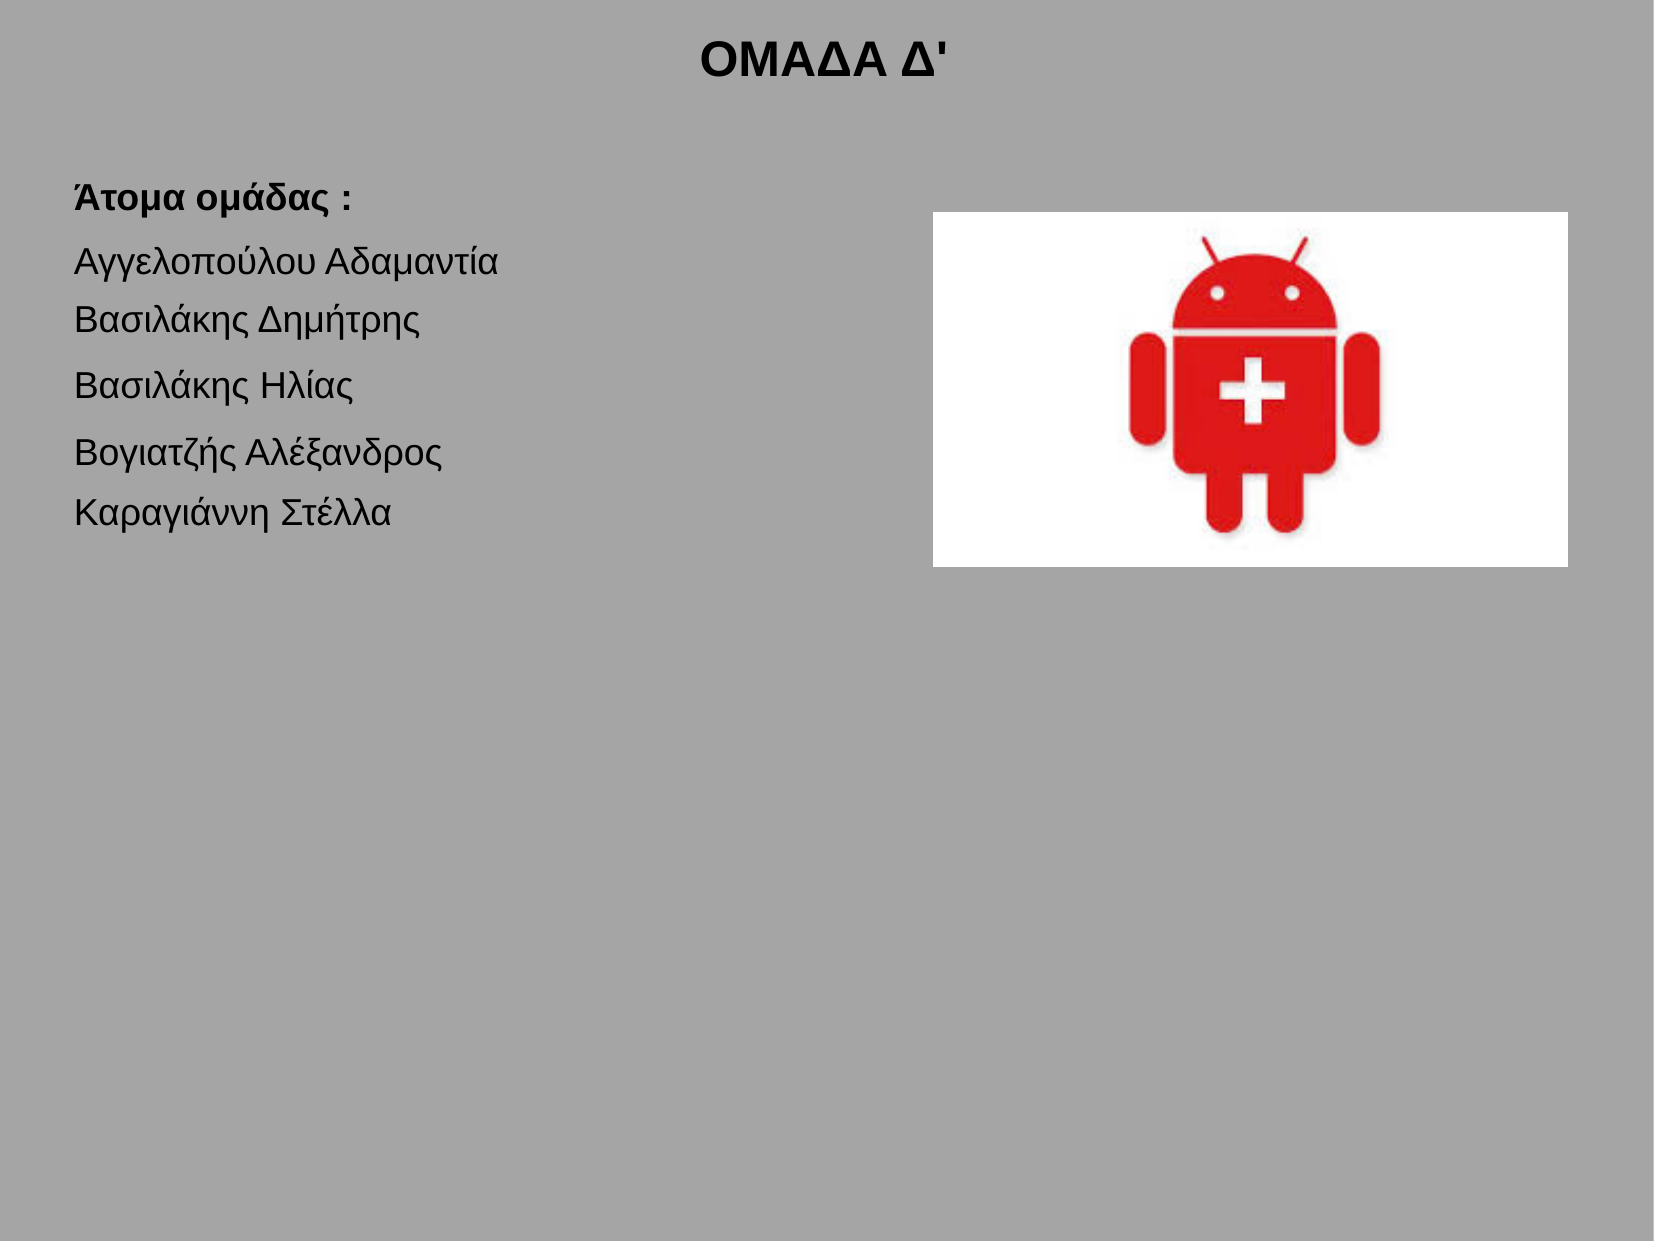

ΟΜΑΔΑ Δ'
Άτομα ομάδας :
Αγγελοπούλου Αδαμαντία
Βασιλάκης Δημήτρης
Βασιλάκης Ηλίας
Βογιατζής Αλέξανδρος
Καραγιάννη Στέλλα